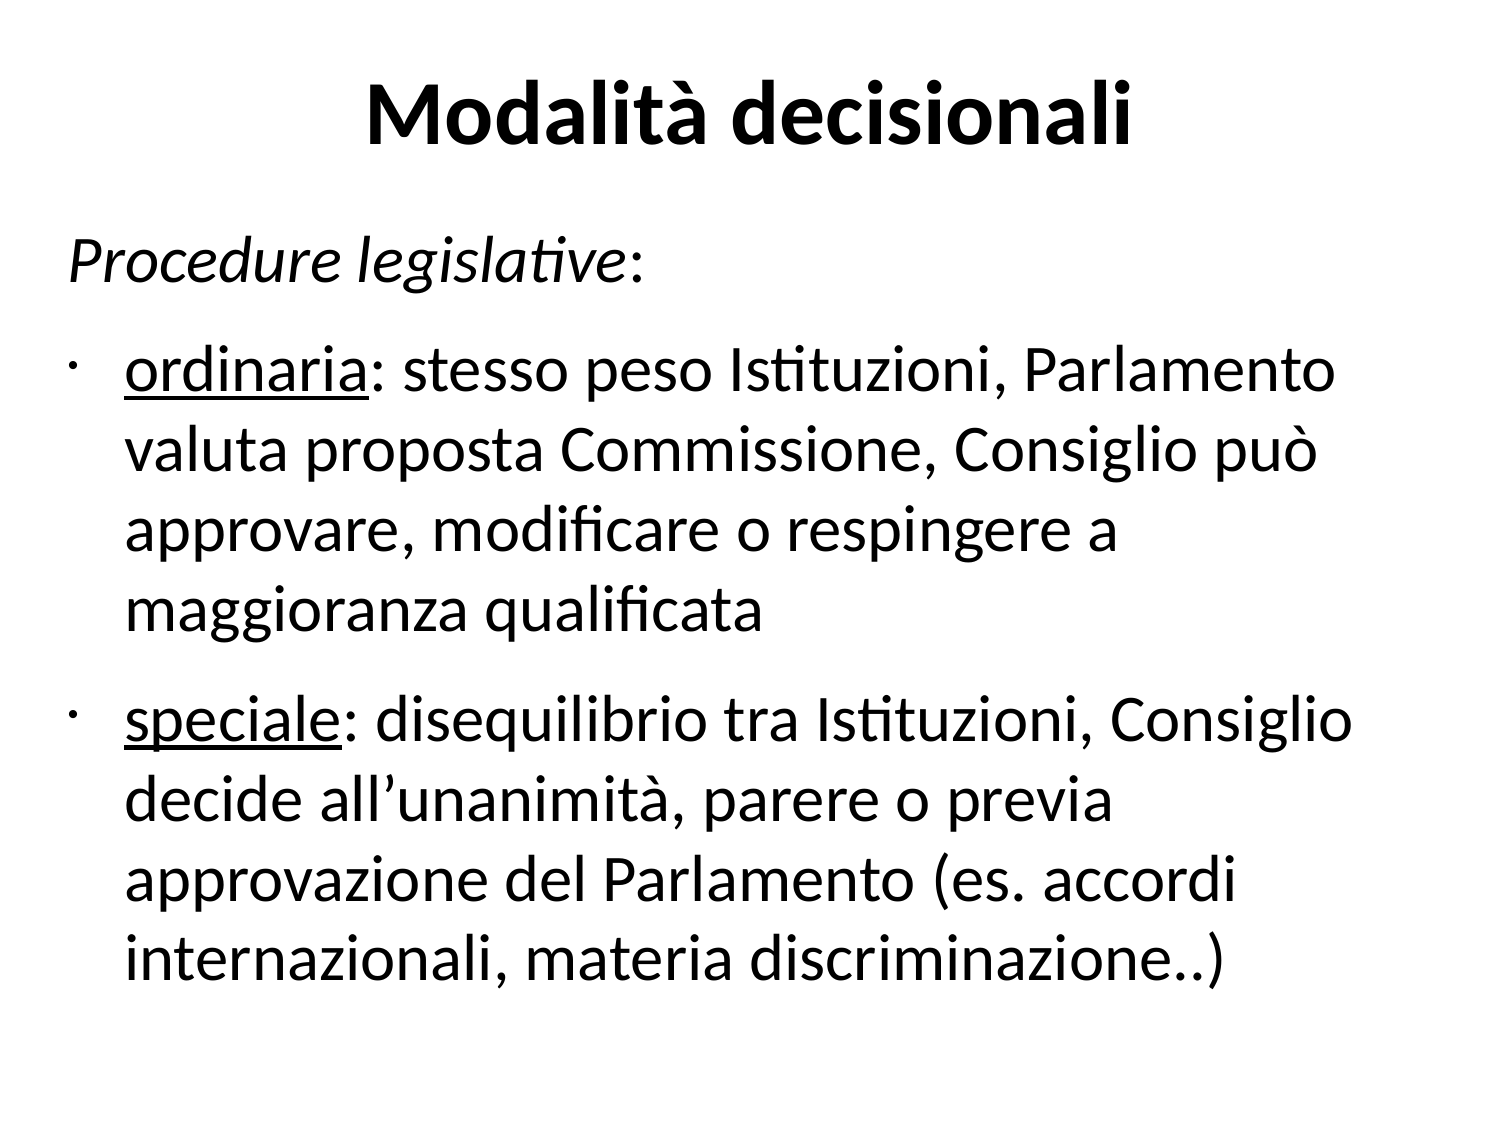

# Modalità decisionali
Procedure legislative:
ordinaria: stesso peso Istituzioni, Parlamento valuta proposta Commissione, Consiglio può approvare, modificare o respingere a maggioranza qualificata
speciale: disequilibrio tra Istituzioni, Consiglio decide all’unanimità, parere o previa approvazione del Parlamento (es. accordi internazionali, materia discriminazione..)
Regolamenti: direttamente applicabile, generale.
Direttive: fissano obiettivi da realizzare con mezzi scelti dagli Stati
Decisioni: rivolte a soggetti specifici.
Non esiste una gerarchia: tutti devono essere conformi ai Trattati e ai principi generali... tra cui i diritti fondamentali!